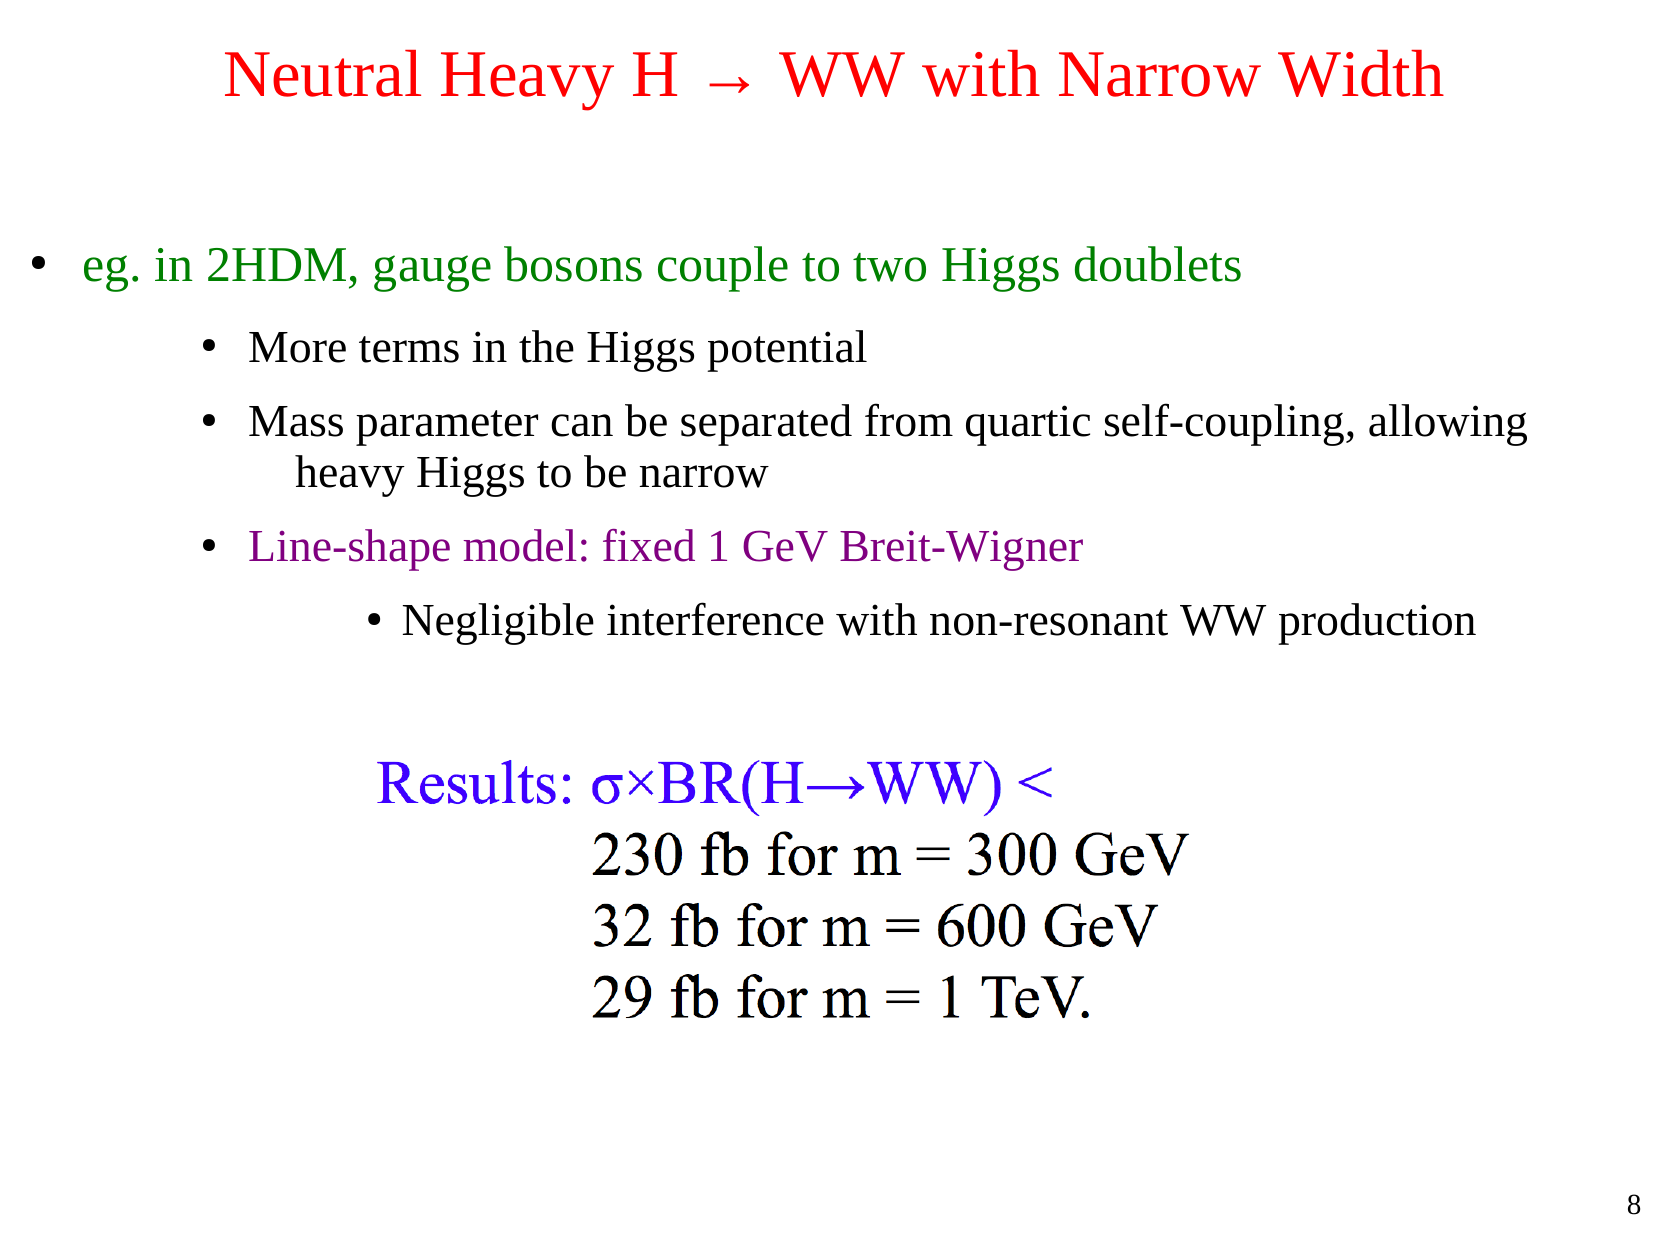

# Neutral Heavy H → WW with Narrow Width
eg. in 2HDM, gauge bosons couple to two Higgs doublets
More terms in the Higgs potential
Mass parameter can be separated from quartic self-coupling, allowing heavy Higgs to be narrow
Line-shape model: fixed 1 GeV Breit-Wigner
Negligible interference with non-resonant WW production
8